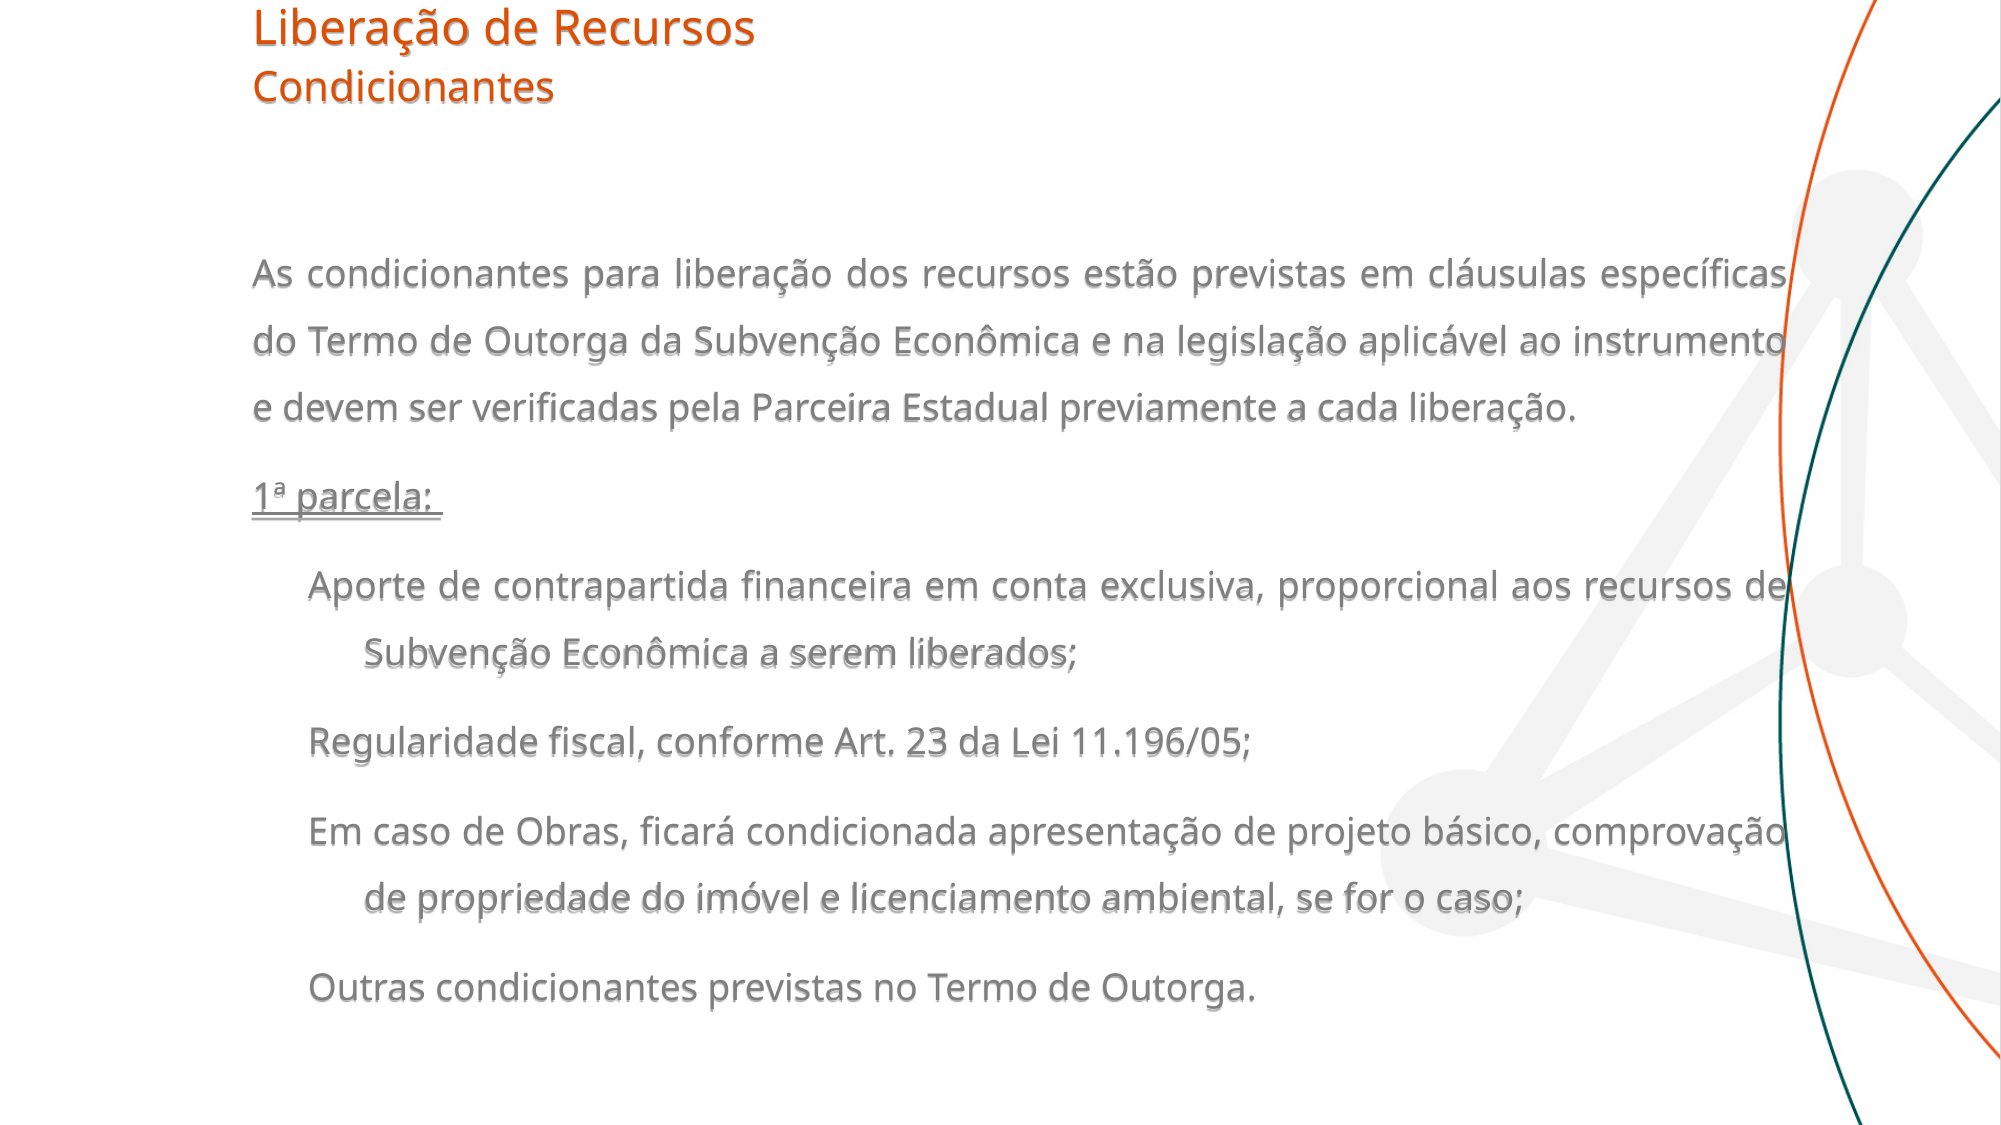

Liberação de Recursos
Condicionantes
As condicionantes para liberação dos recursos estão previstas em cláusulas específicas do Termo de Outorga da Subvenção Econômica e na legislação aplicável ao instrumento e devem ser verificadas pela Parceira Estadual previamente a cada liberação.
1ª parcela:
Aporte de contrapartida financeira em conta exclusiva, proporcional aos recursos de Subvenção Econômica a serem liberados;
Regularidade fiscal, conforme Art. 23 da Lei 11.196/05;
Em caso de Obras, ficará condicionada apresentação de projeto básico, comprovação de propriedade do imóvel e licenciamento ambiental, se for o caso;
Outras condicionantes previstas no Termo de Outorga.